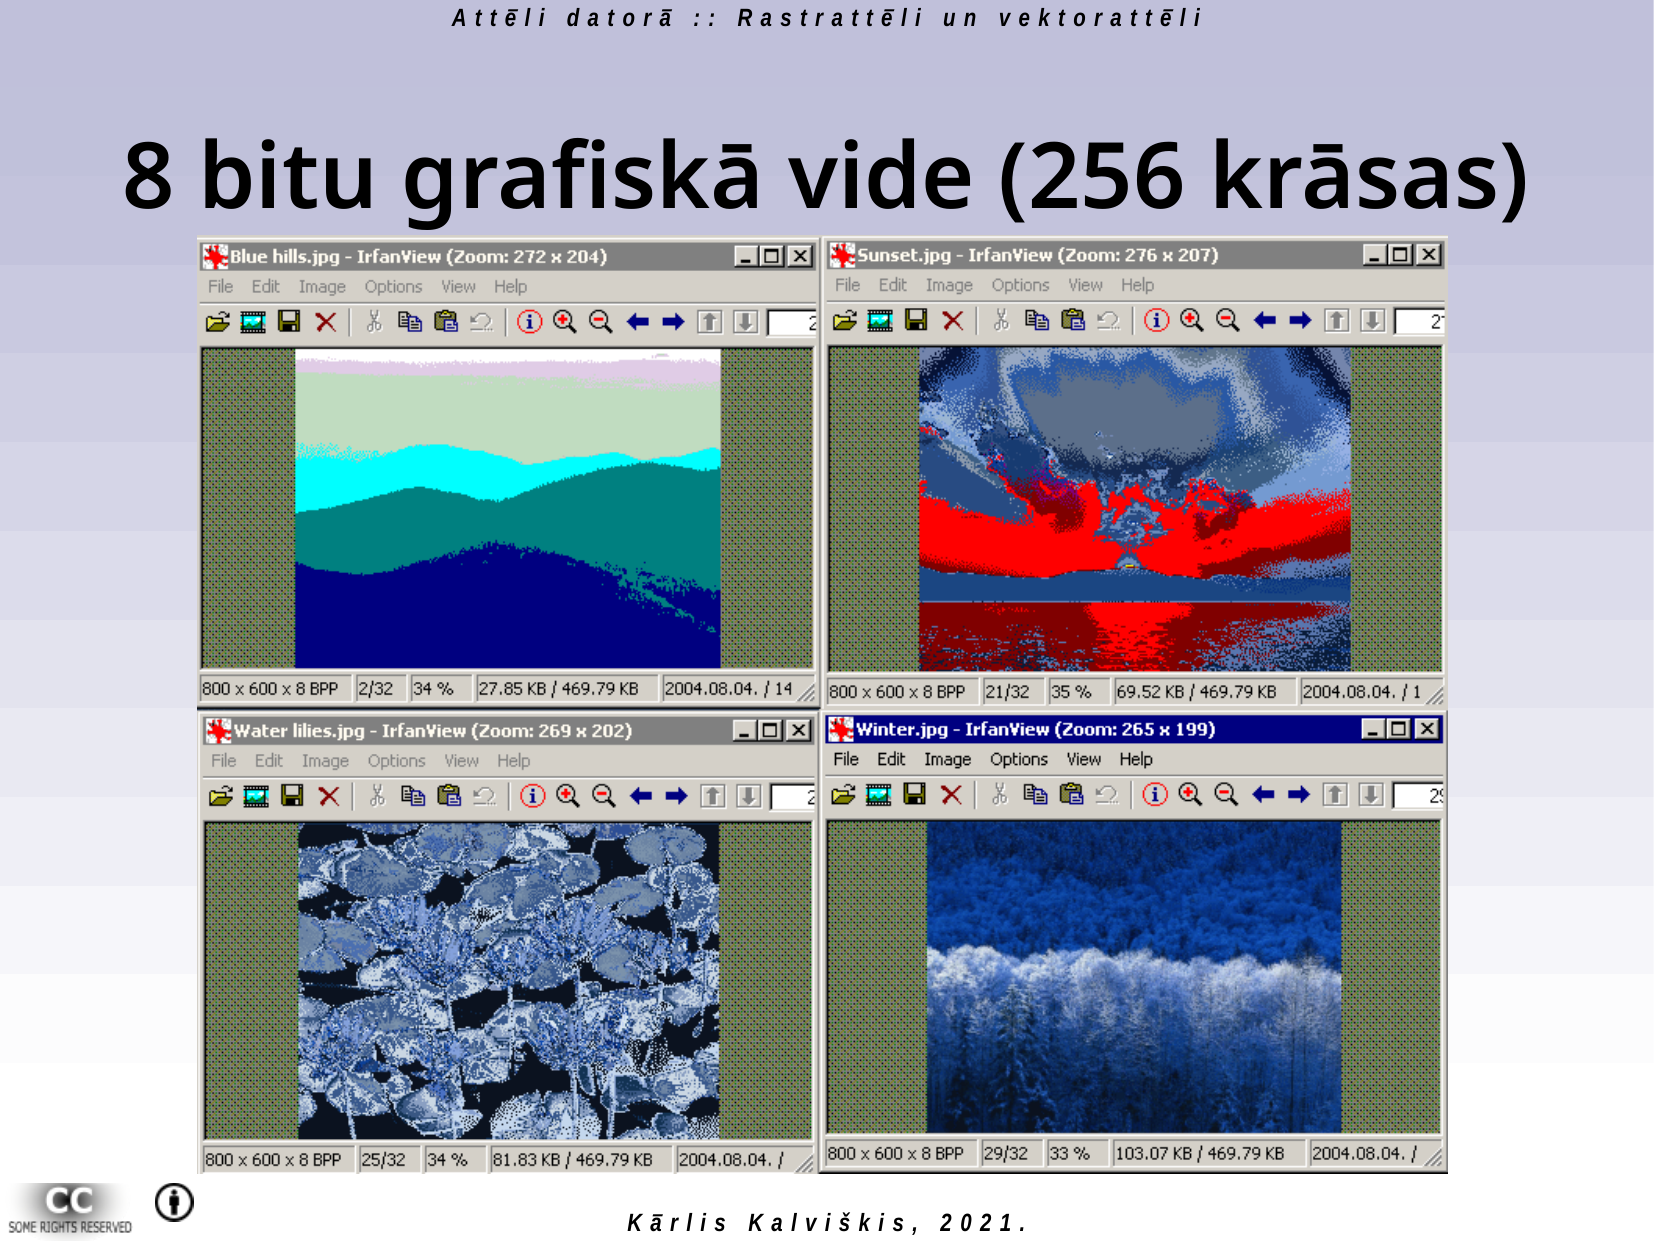

# 8 bitu grafiskā vide (256 krāsas)